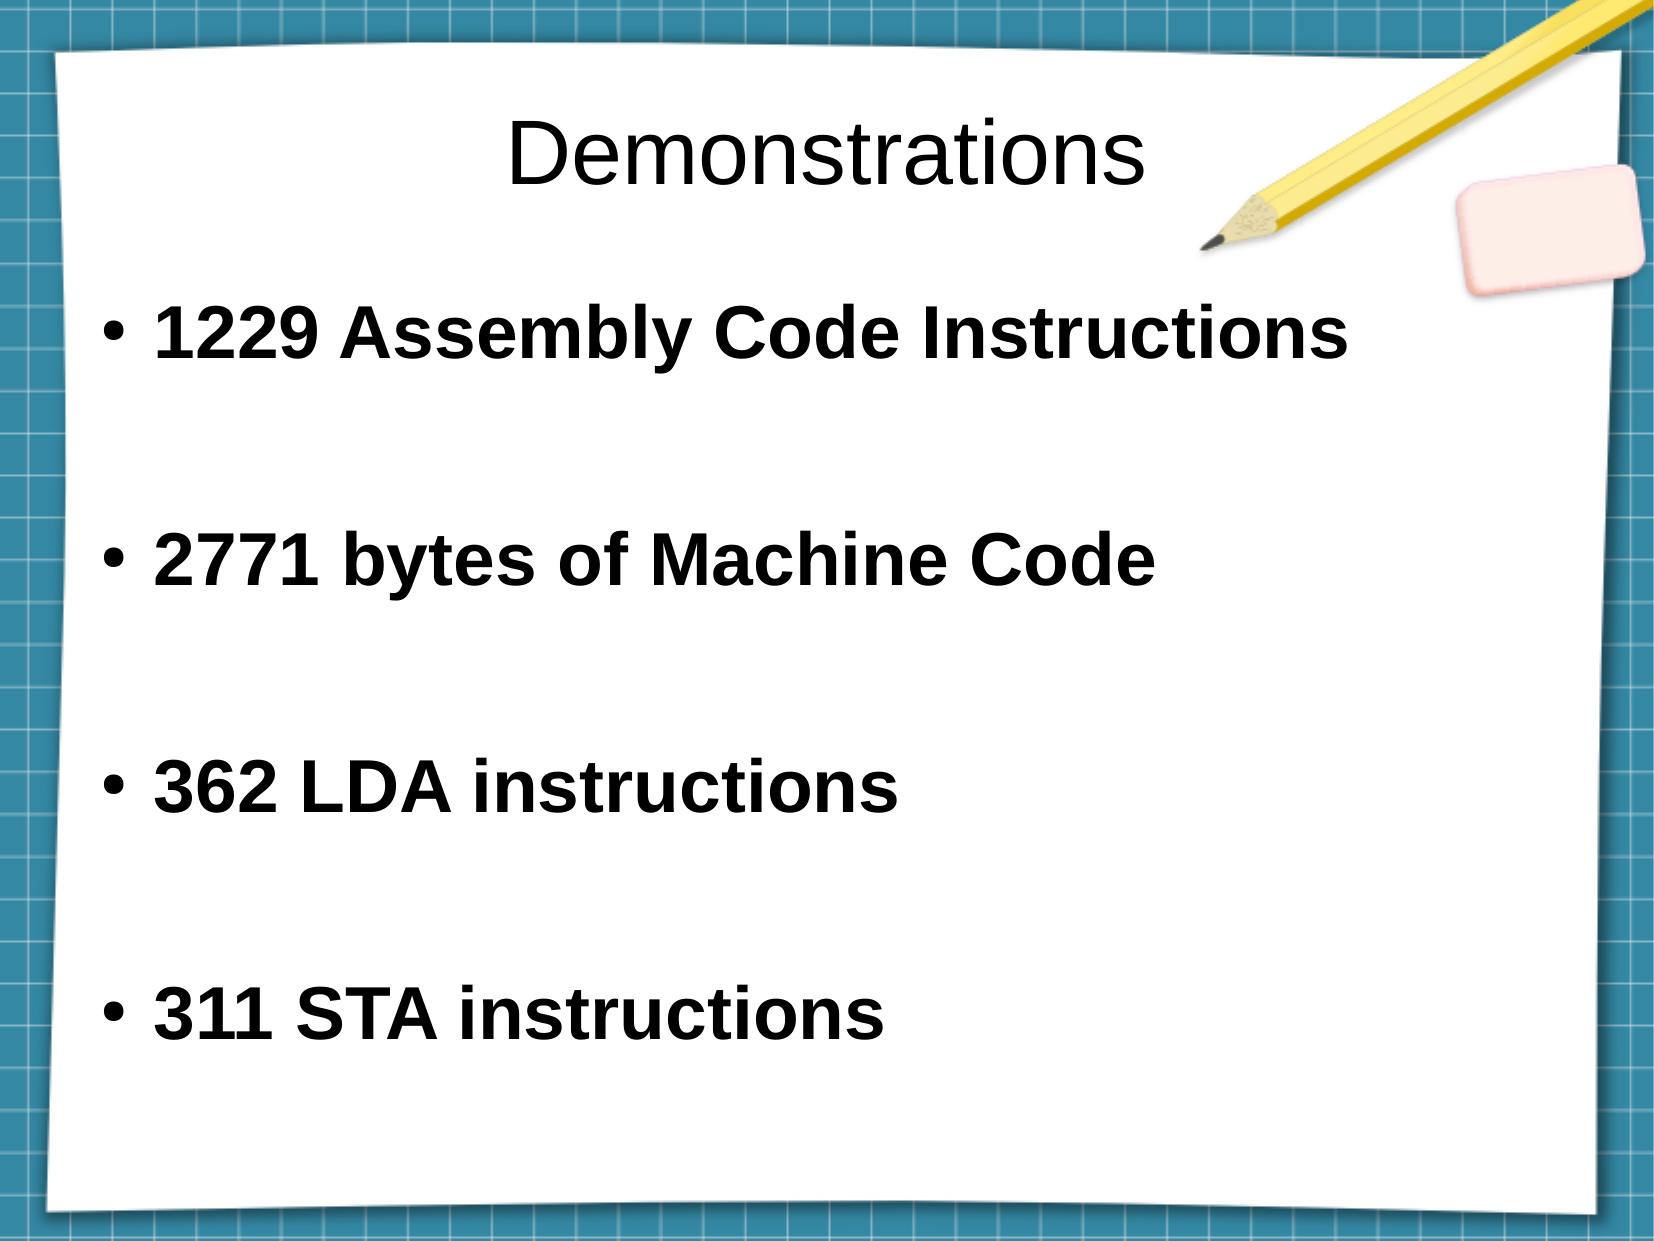

# Demonstrations
1229 Assembly Code Instructions
2771 bytes of Machine Code
362 LDA instructions
311 STA instructions